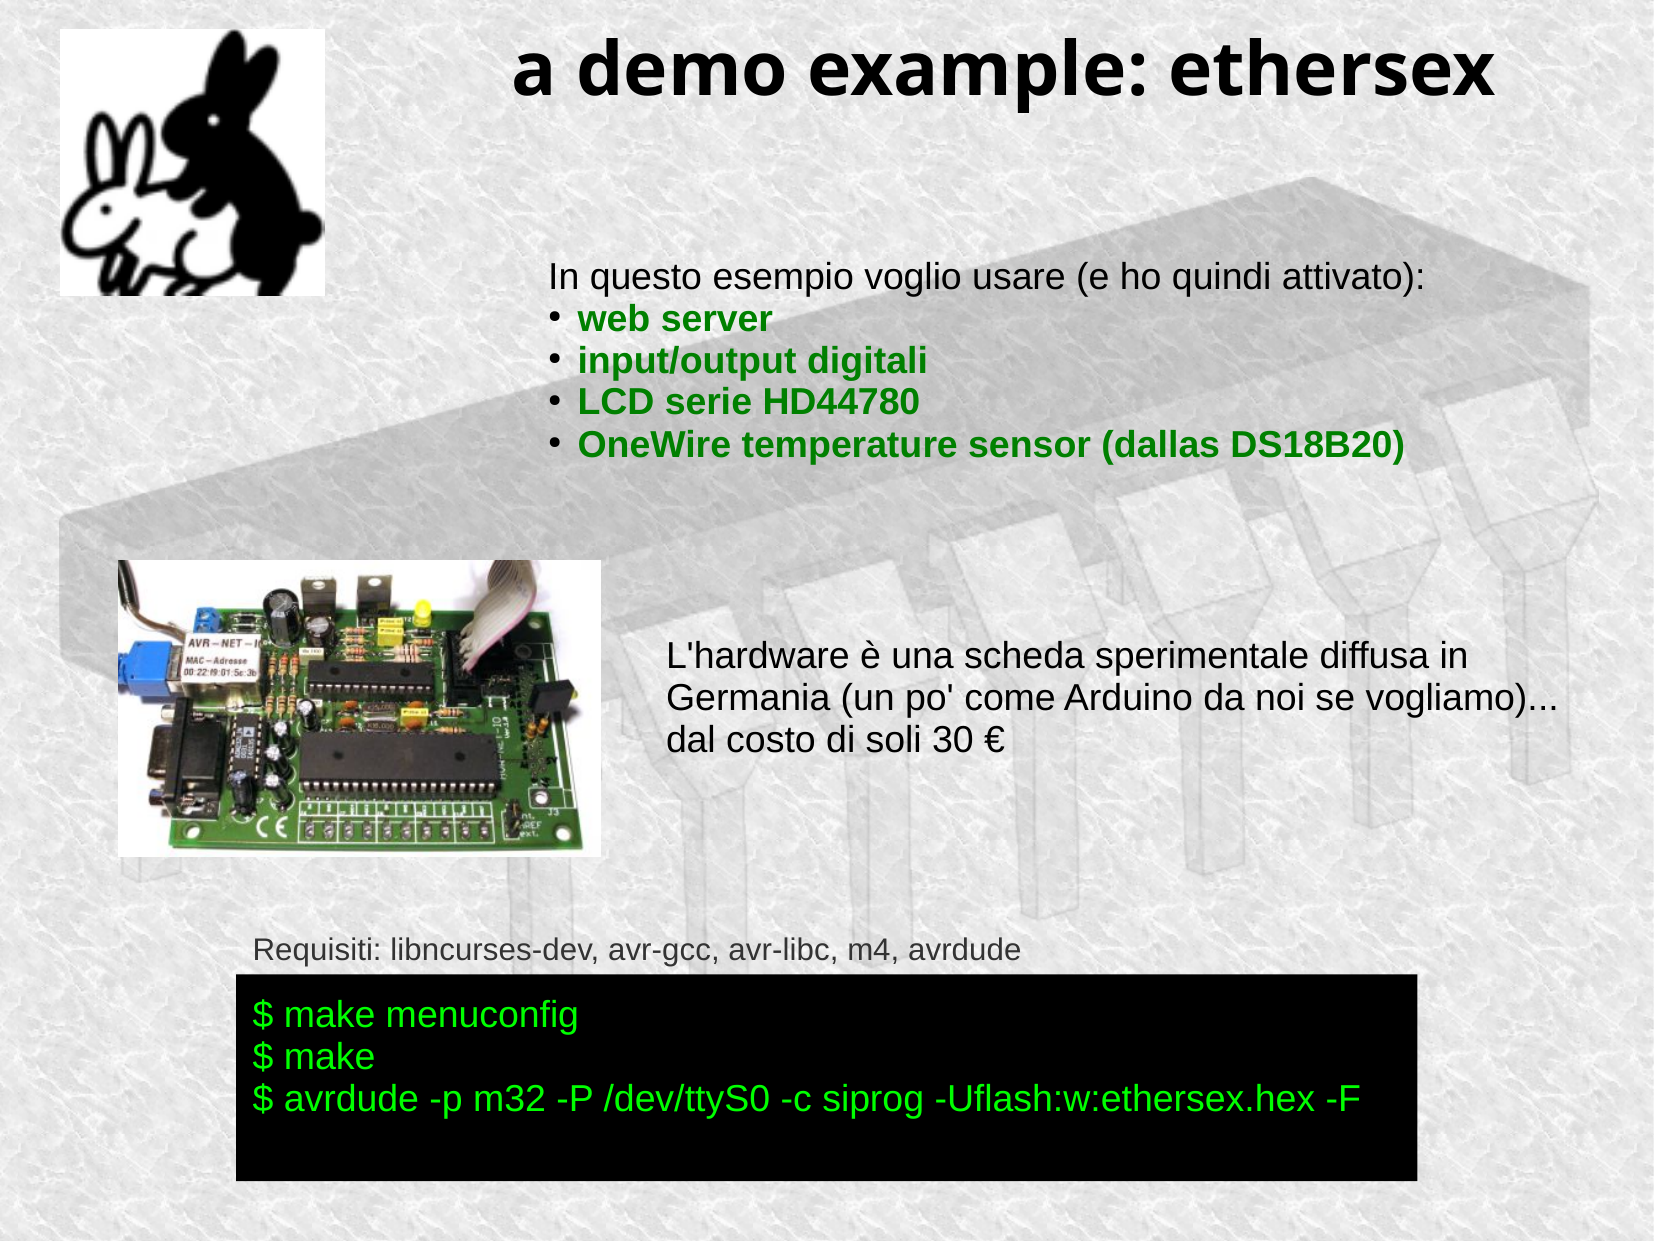

# a demo example: ethersex
In questo esempio voglio usare (e ho quindi attivato):
web server
input/output digitali
LCD serie HD44780
OneWire temperature sensor (dallas DS18B20)
L'hardware è una scheda sperimentale diffusa in Germania (un po' come Arduino da noi se vogliamo)... dal costo di soli 30 €
Requisiti: libncurses-dev, avr-gcc, avr-libc, m4, avrdude
$ make menuconfig
$ make
$ avrdude -p m32 -P /dev/ttyS0 -c siprog -Uflash:w:ethersex.hex -F